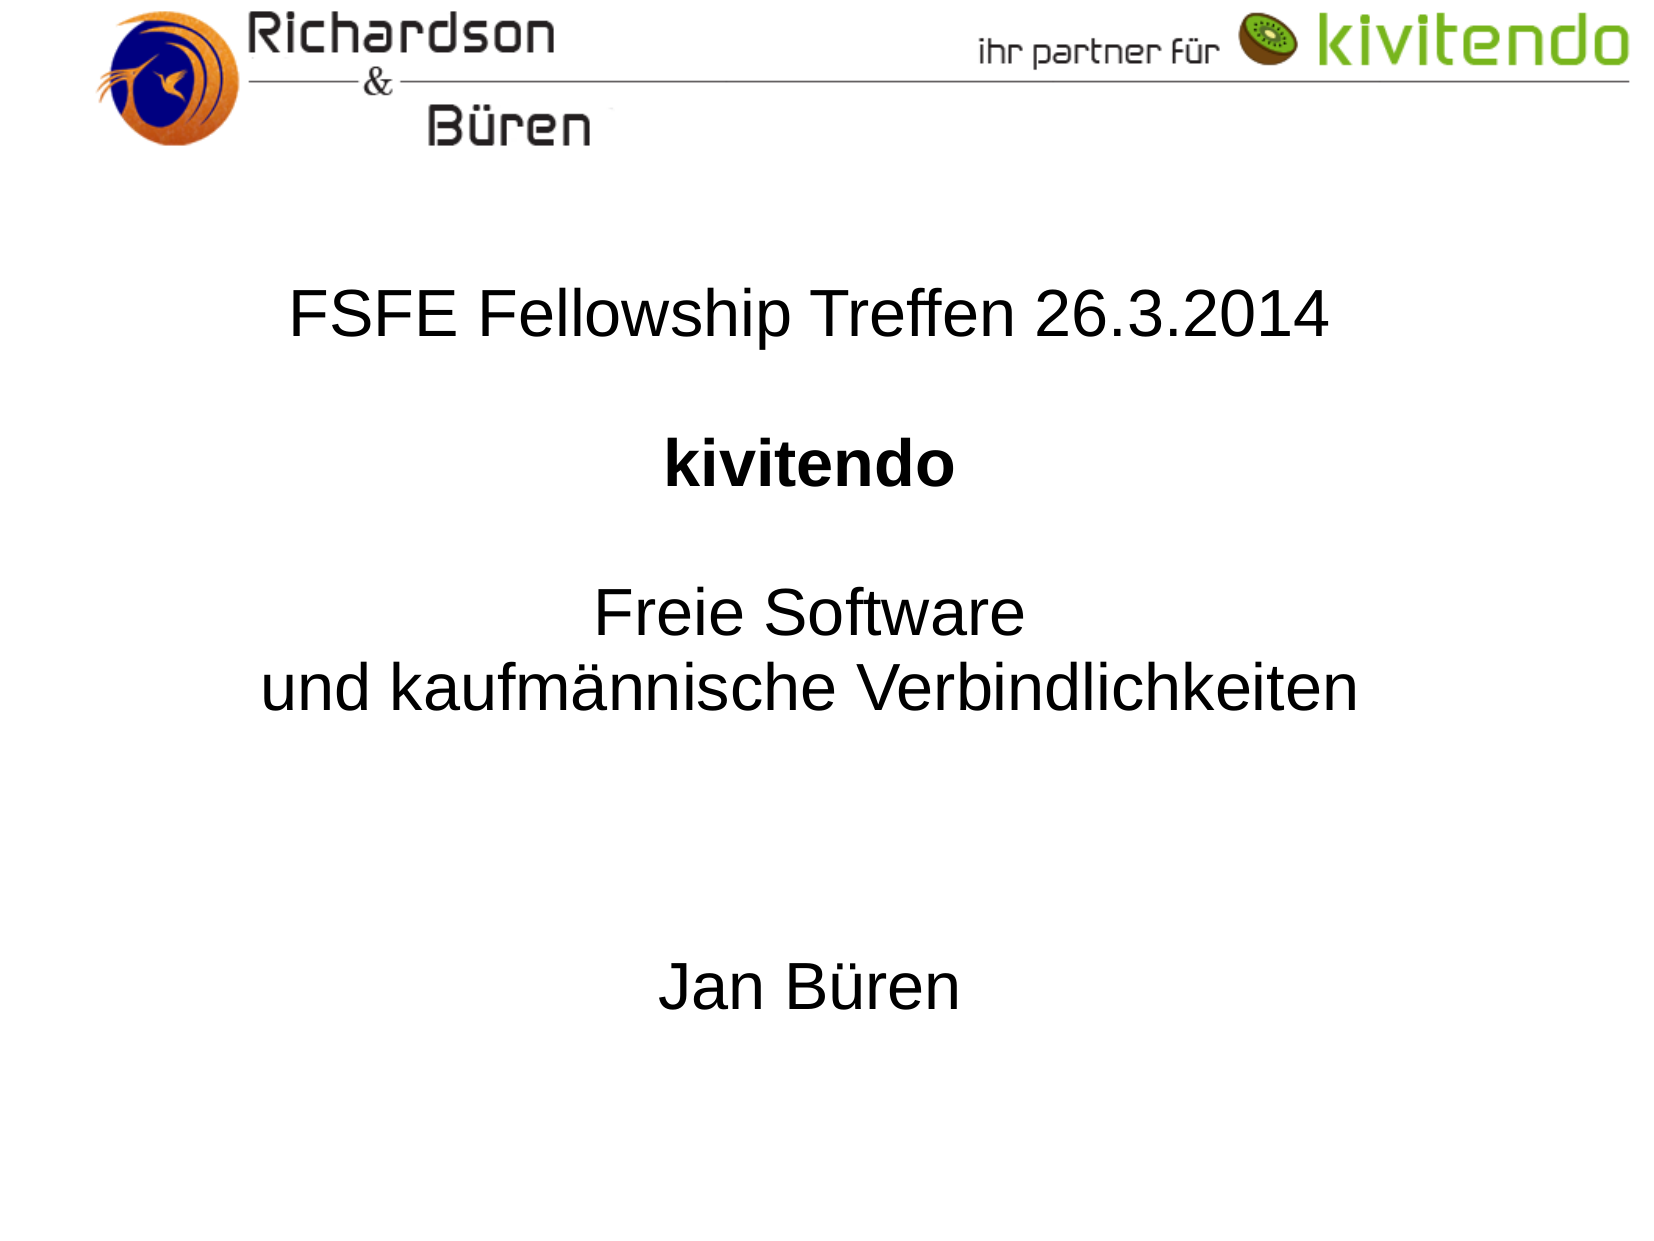

# FSFE Fellowship Treffen 26.3.2014
kivitendo
Freie Software
und kaufmännische Verbindlichkeiten
Jan Büren